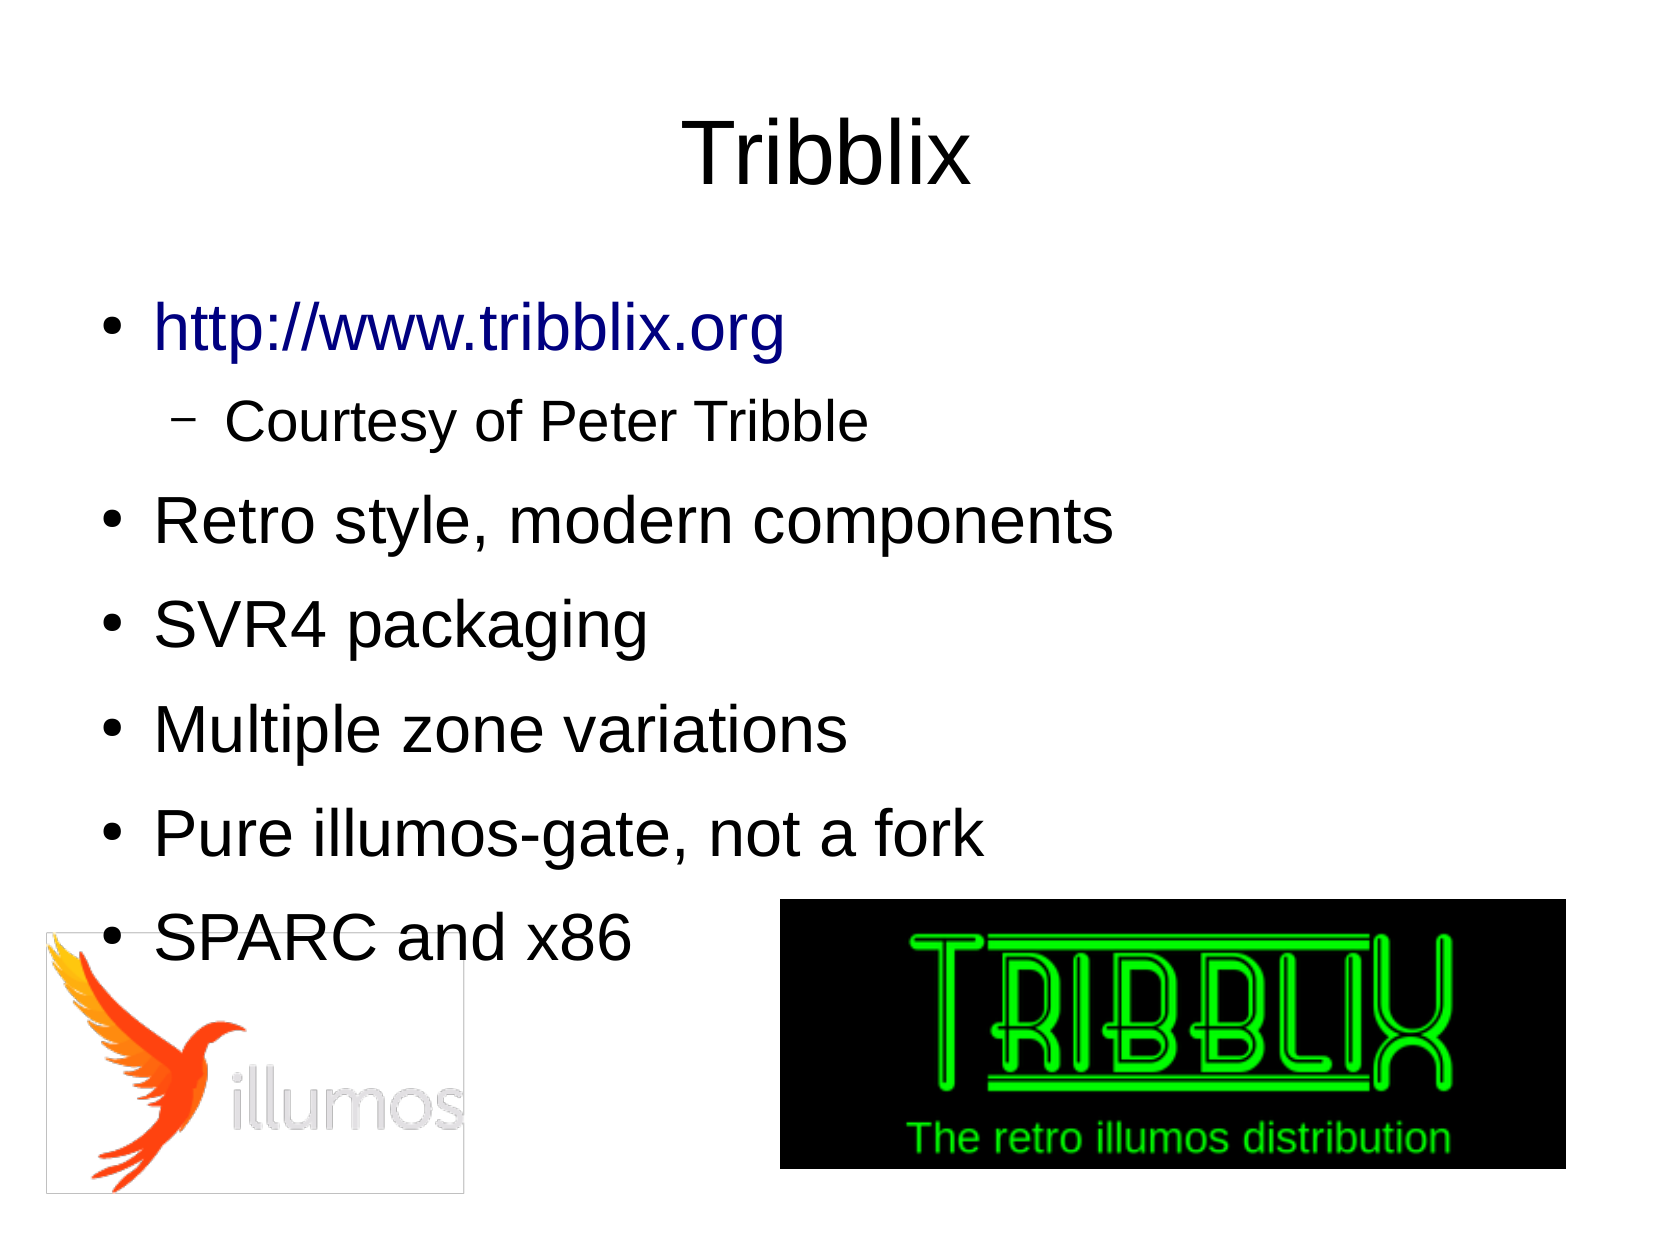

# Tribblix
http://www.tribblix.org
Courtesy of Peter Tribble
Retro style, modern components
SVR4 packaging
Multiple zone variations
Pure illumos-gate, not a fork
SPARC and x86